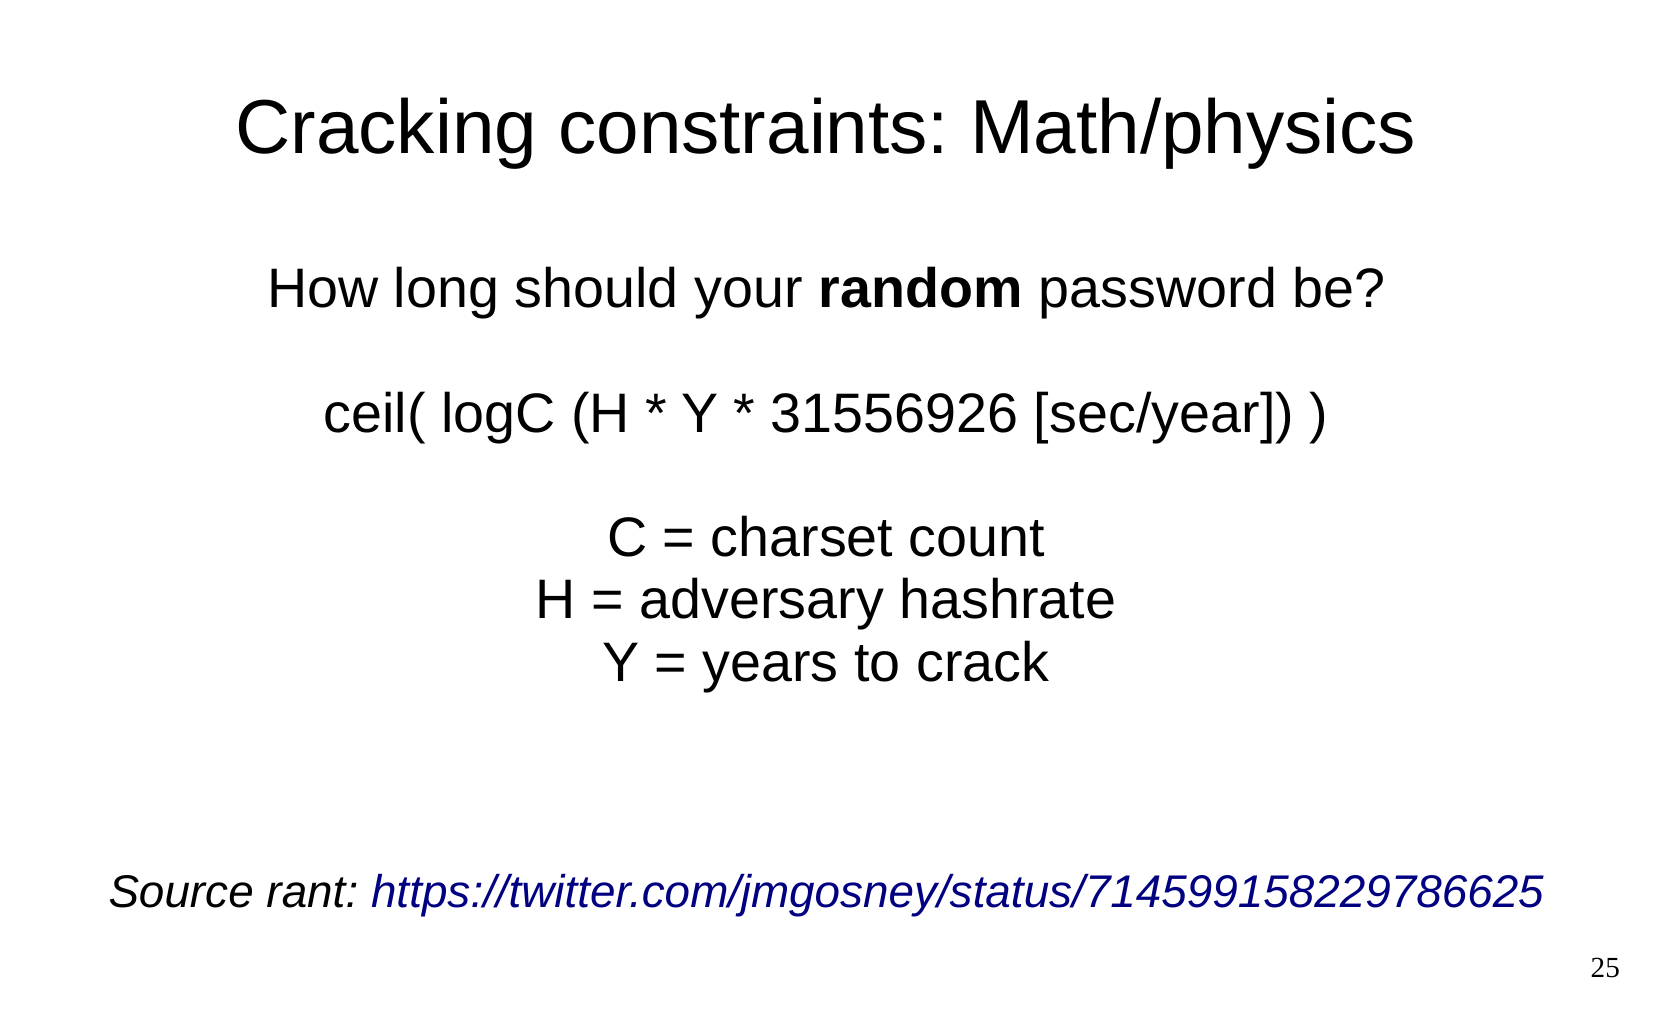

# Cracking constraints: Math/physics
How long should your random password be?
ceil( logC (H * Y * 31556926 [sec/year]) )
C = charset count
H = adversary hashrate
Y = years to crack
Source rant: https://twitter.com/jmgosney/status/714599158229786625